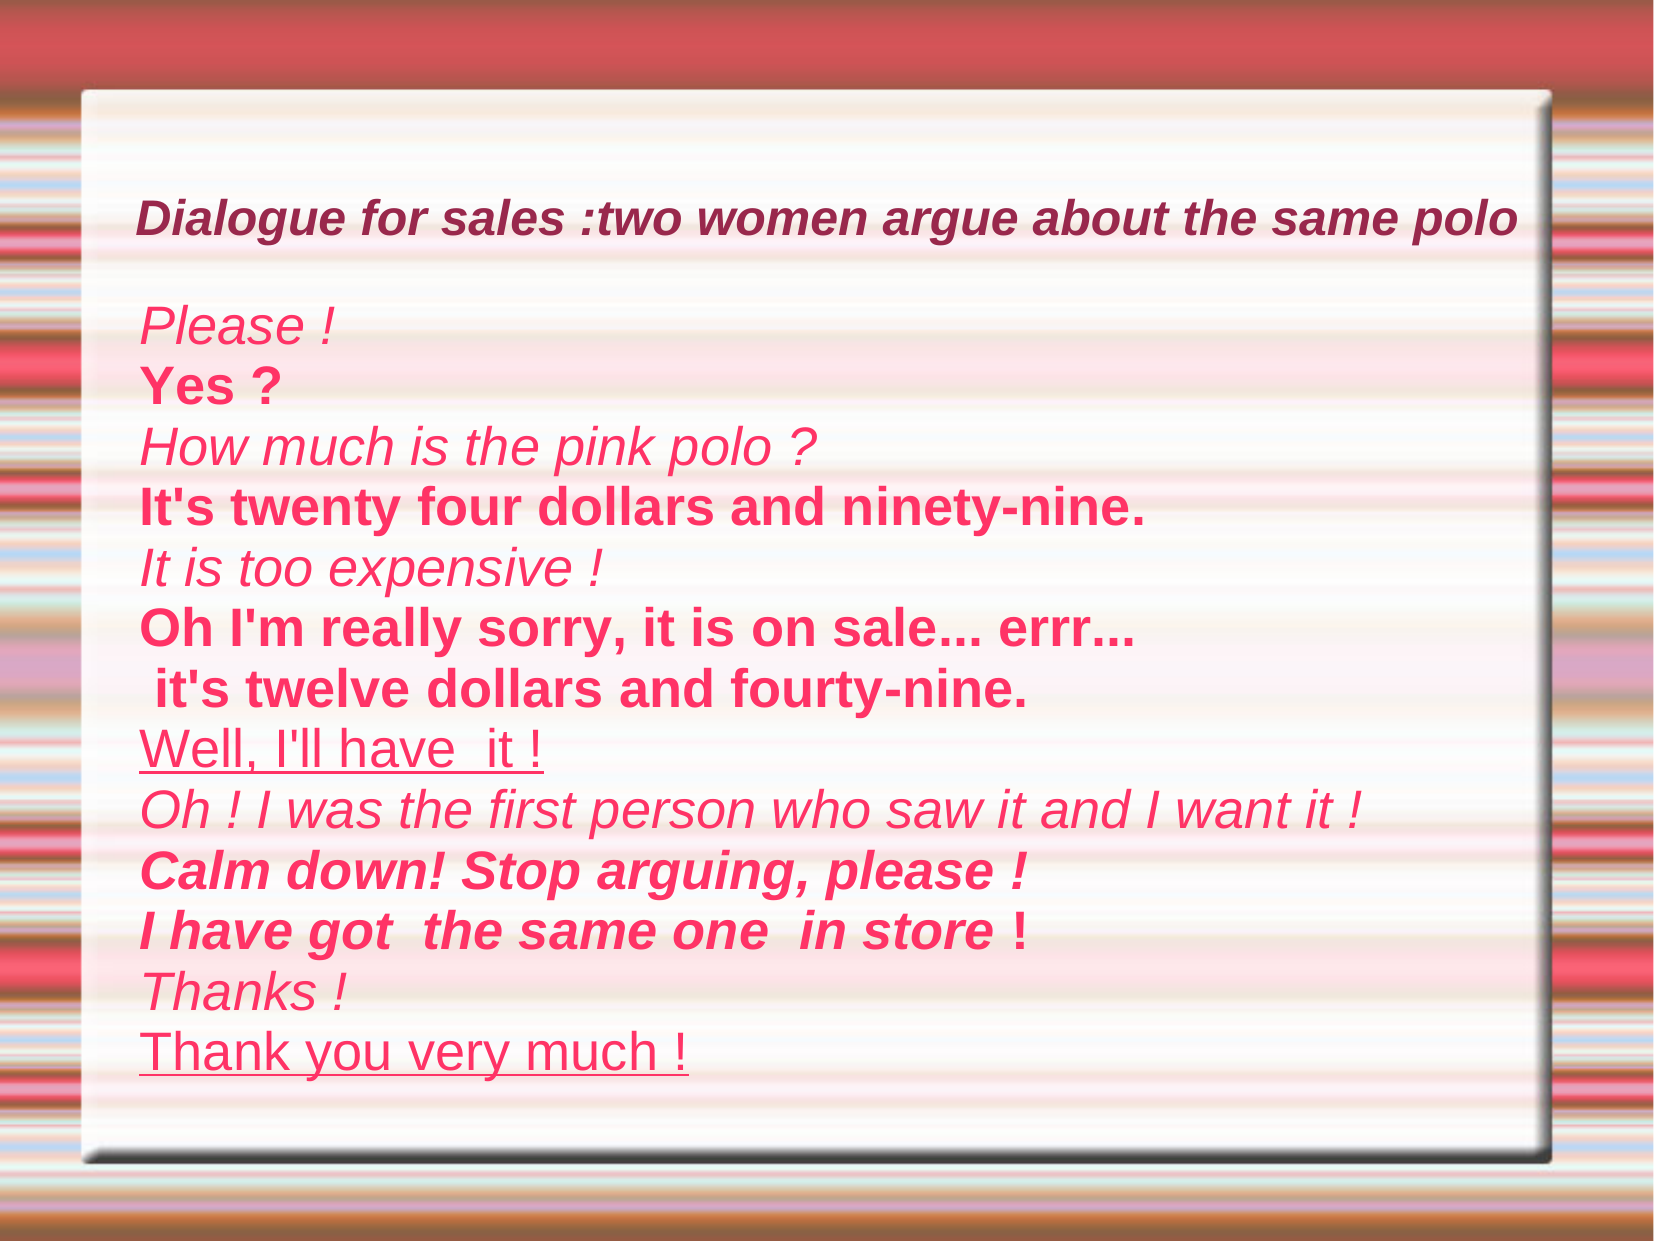

# Dialogue for sales :two women argue about the same polo
Please !
Yes ?
How much is the pink polo ?
It's twenty four dollars and ninety-nine.
It is too expensive !
Oh I'm really sorry, it is on sale... errr...
 it's twelve dollars and fourty-nine.
Well, I'll have it !
Oh ! I was the first person who saw it and I want it !
Calm down! Stop arguing, please !
I have got the same one in store !
Thanks !
Thank you very much !